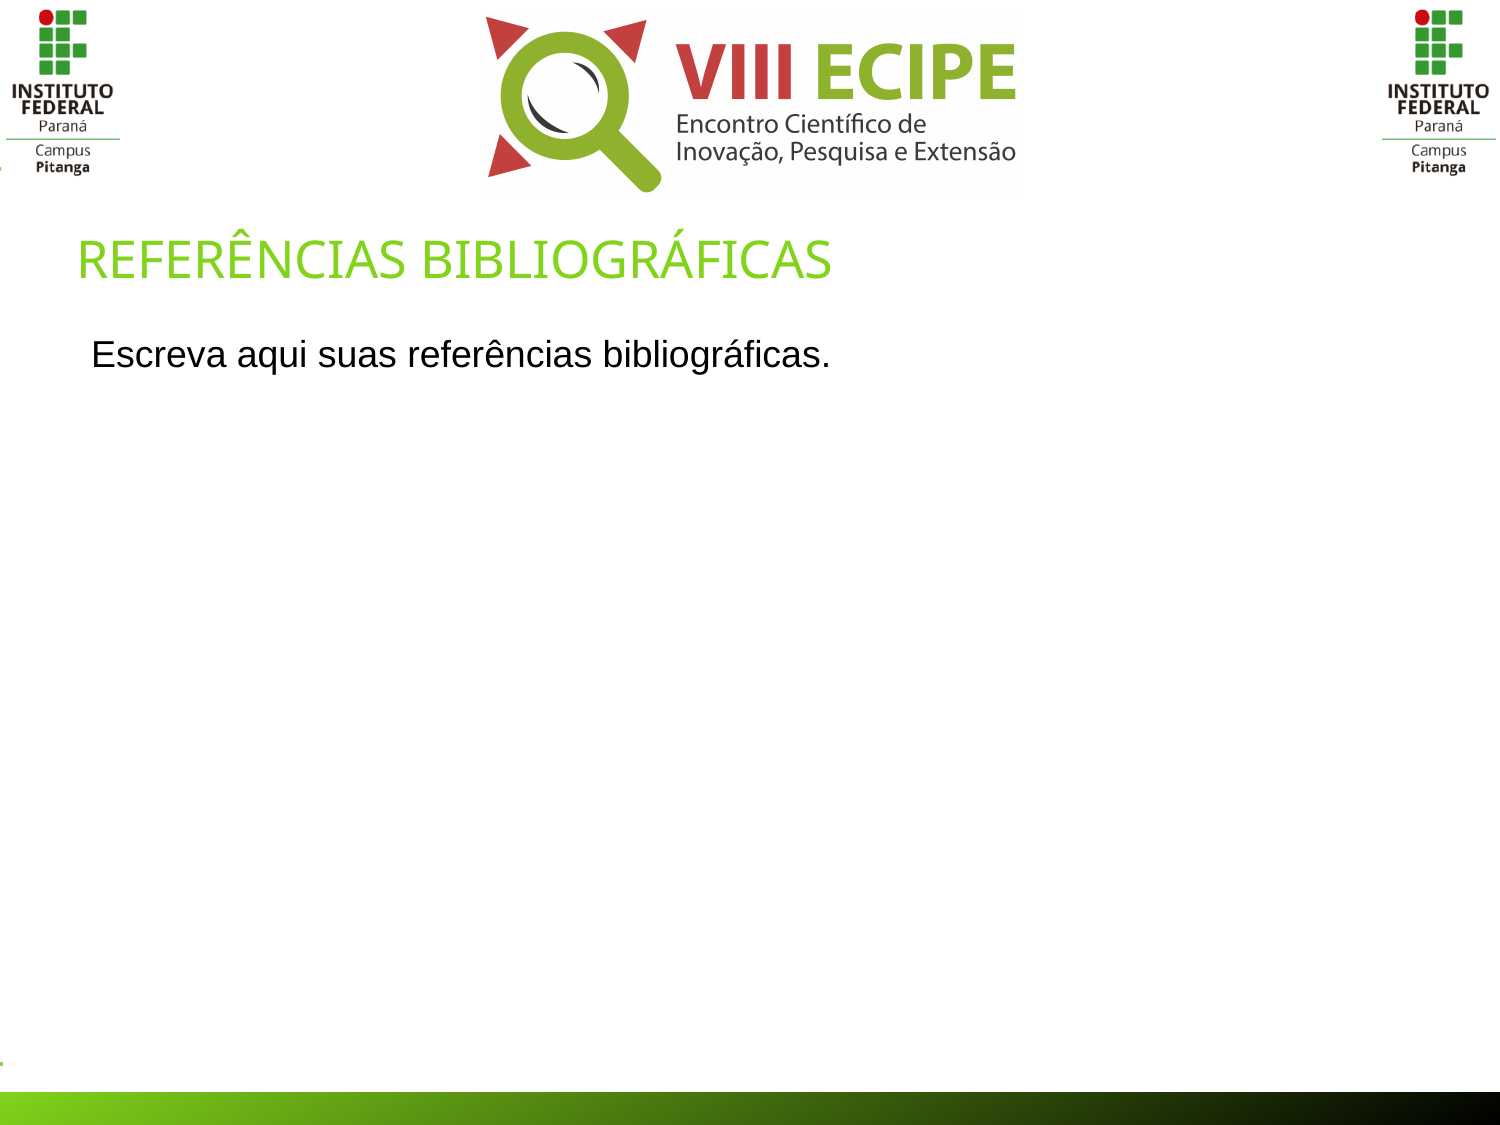

# REFERÊNCIAS BIBLIOGRÁFICAS
Escreva aqui suas referências bibliográficas.